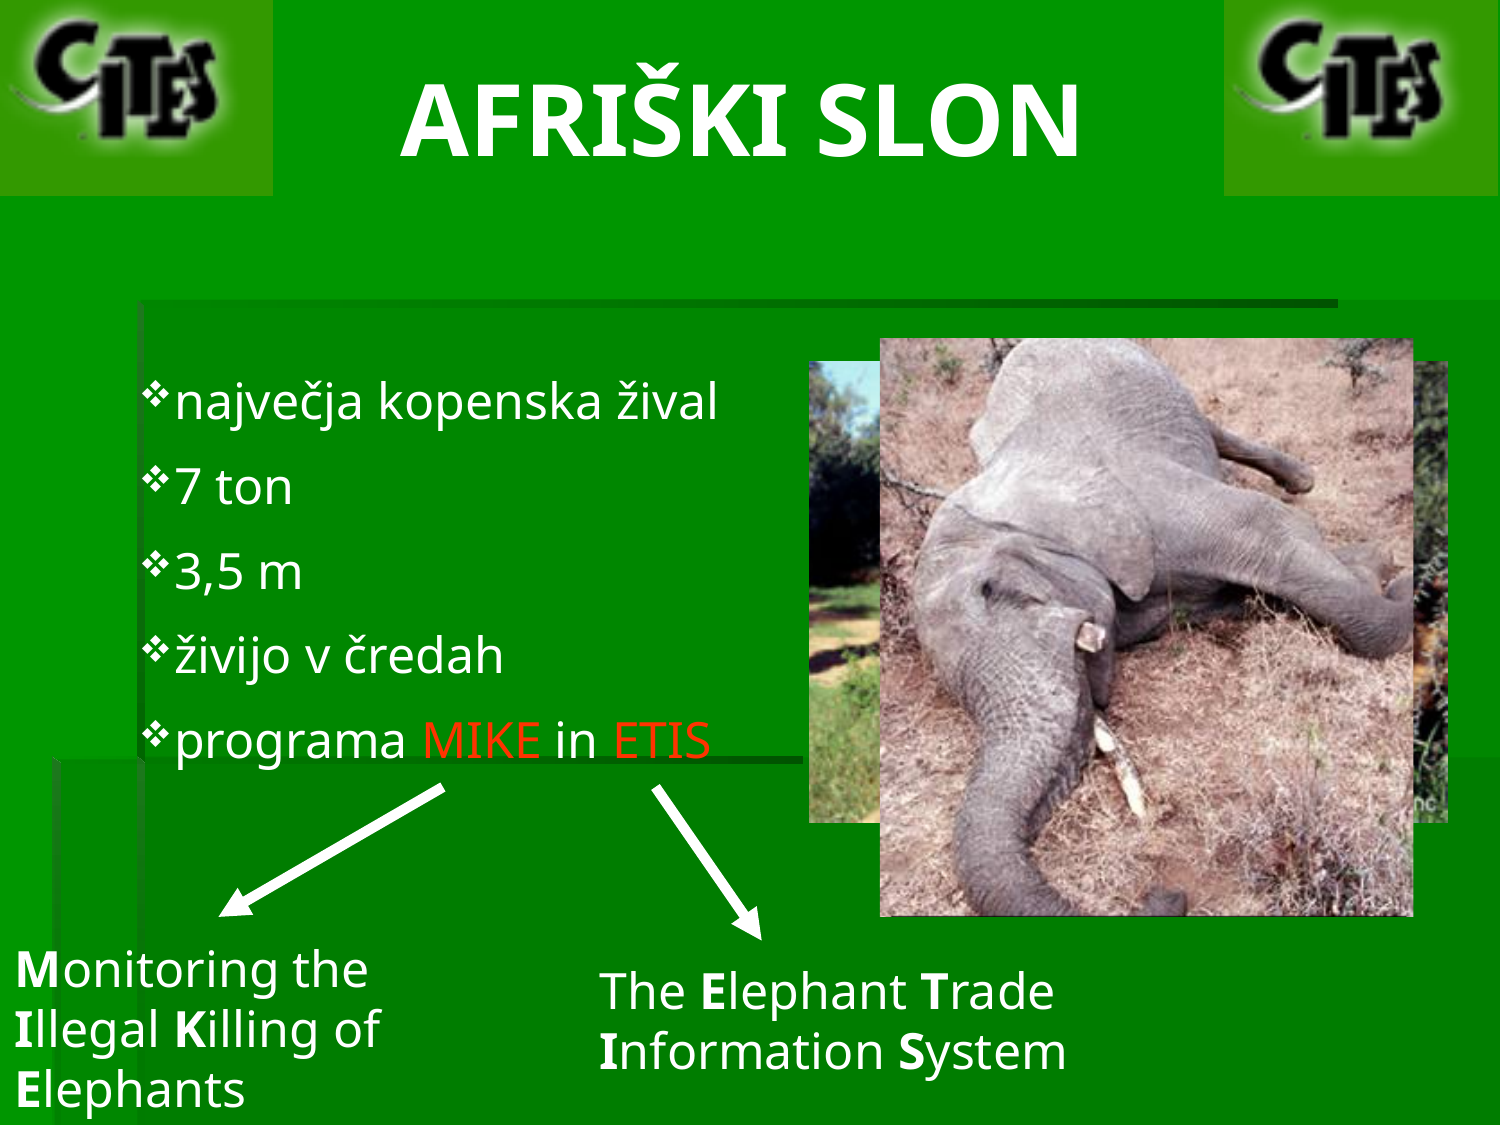

AFRIŠKI SLON
največja kopenska žival
7 ton
3,5 m
živijo v čredah
programa MIKE in ETIS
Monitoring the Illegal Killing of Elephants
The Elephant Trade Information System